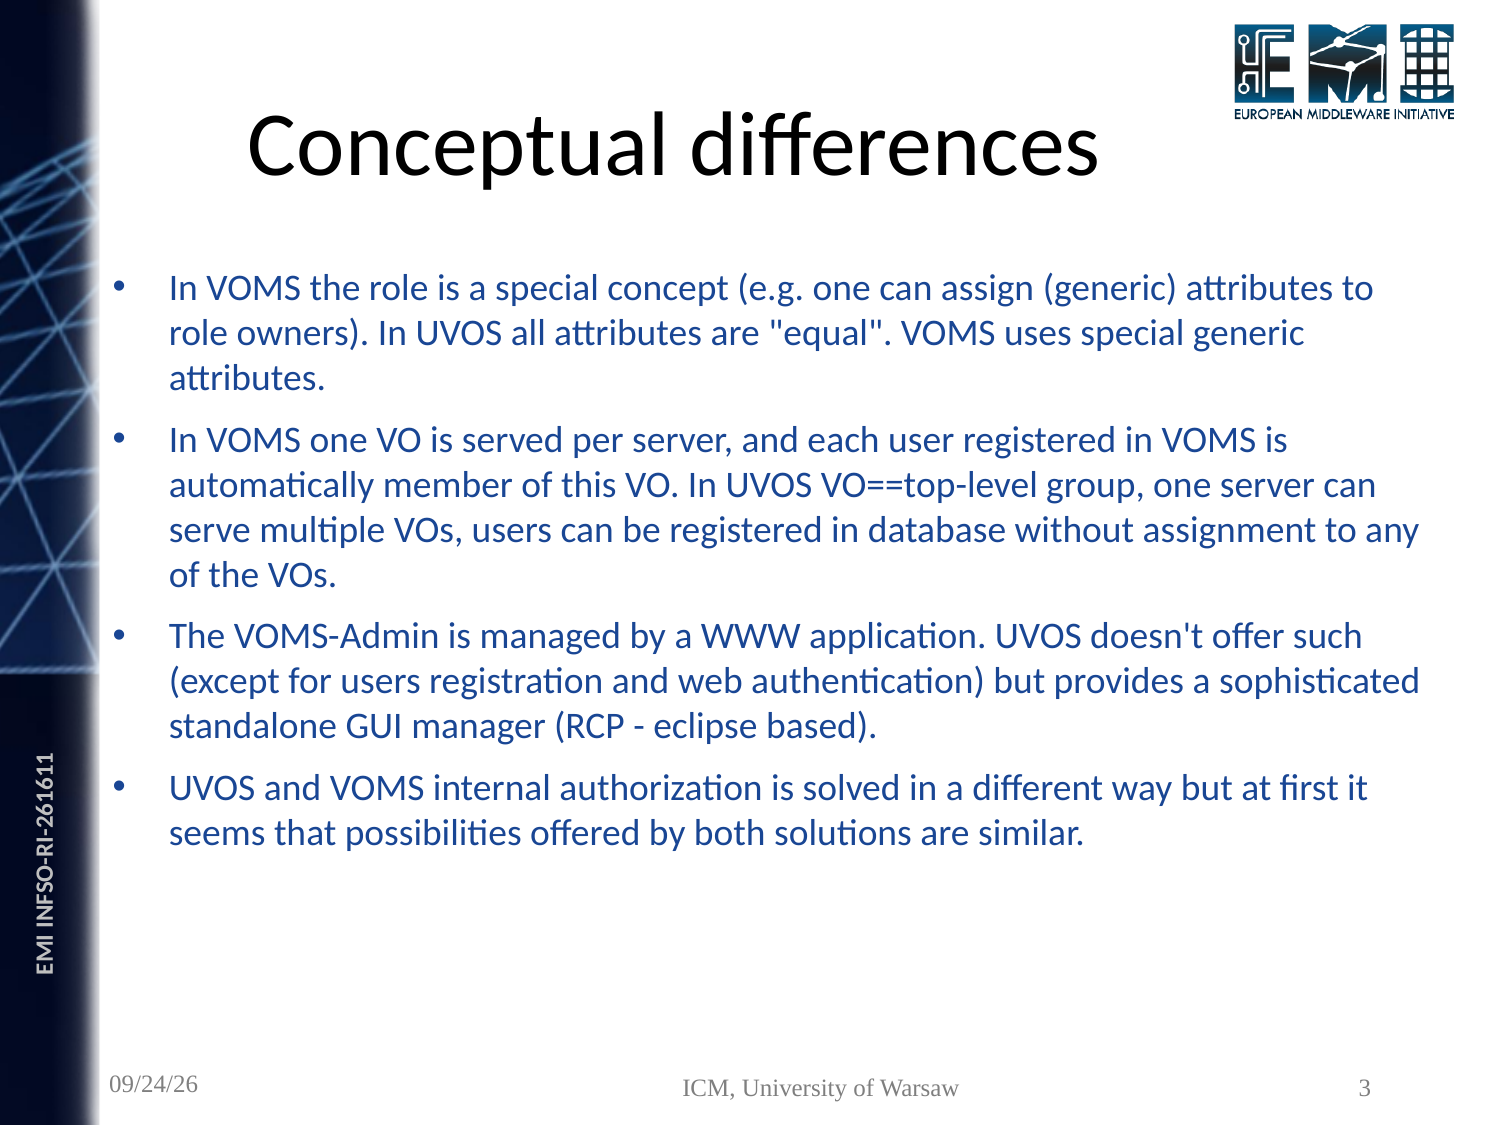

# Conceptual differences
In VOMS the role is a special concept (e.g. one can assign (generic) attributes to role owners). In UVOS all attributes are "equal". VOMS uses special generic attributes.
In VOMS one VO is served per server, and each user registered in VOMS is automatically member of this VO. In UVOS VO==top-level group, one server can serve multiple VOs, users can be registered in database without assignment to any of the VOs.
The VOMS-Admin is managed by a WWW application. UVOS doesn't offer such (except for users registration and web authentication) but provides a sophisticated standalone GUI manager (RCP - eclipse based).
UVOS and VOMS internal authorization is solved in a different way but at first it seems that possibilities offered by both solutions are similar.
3